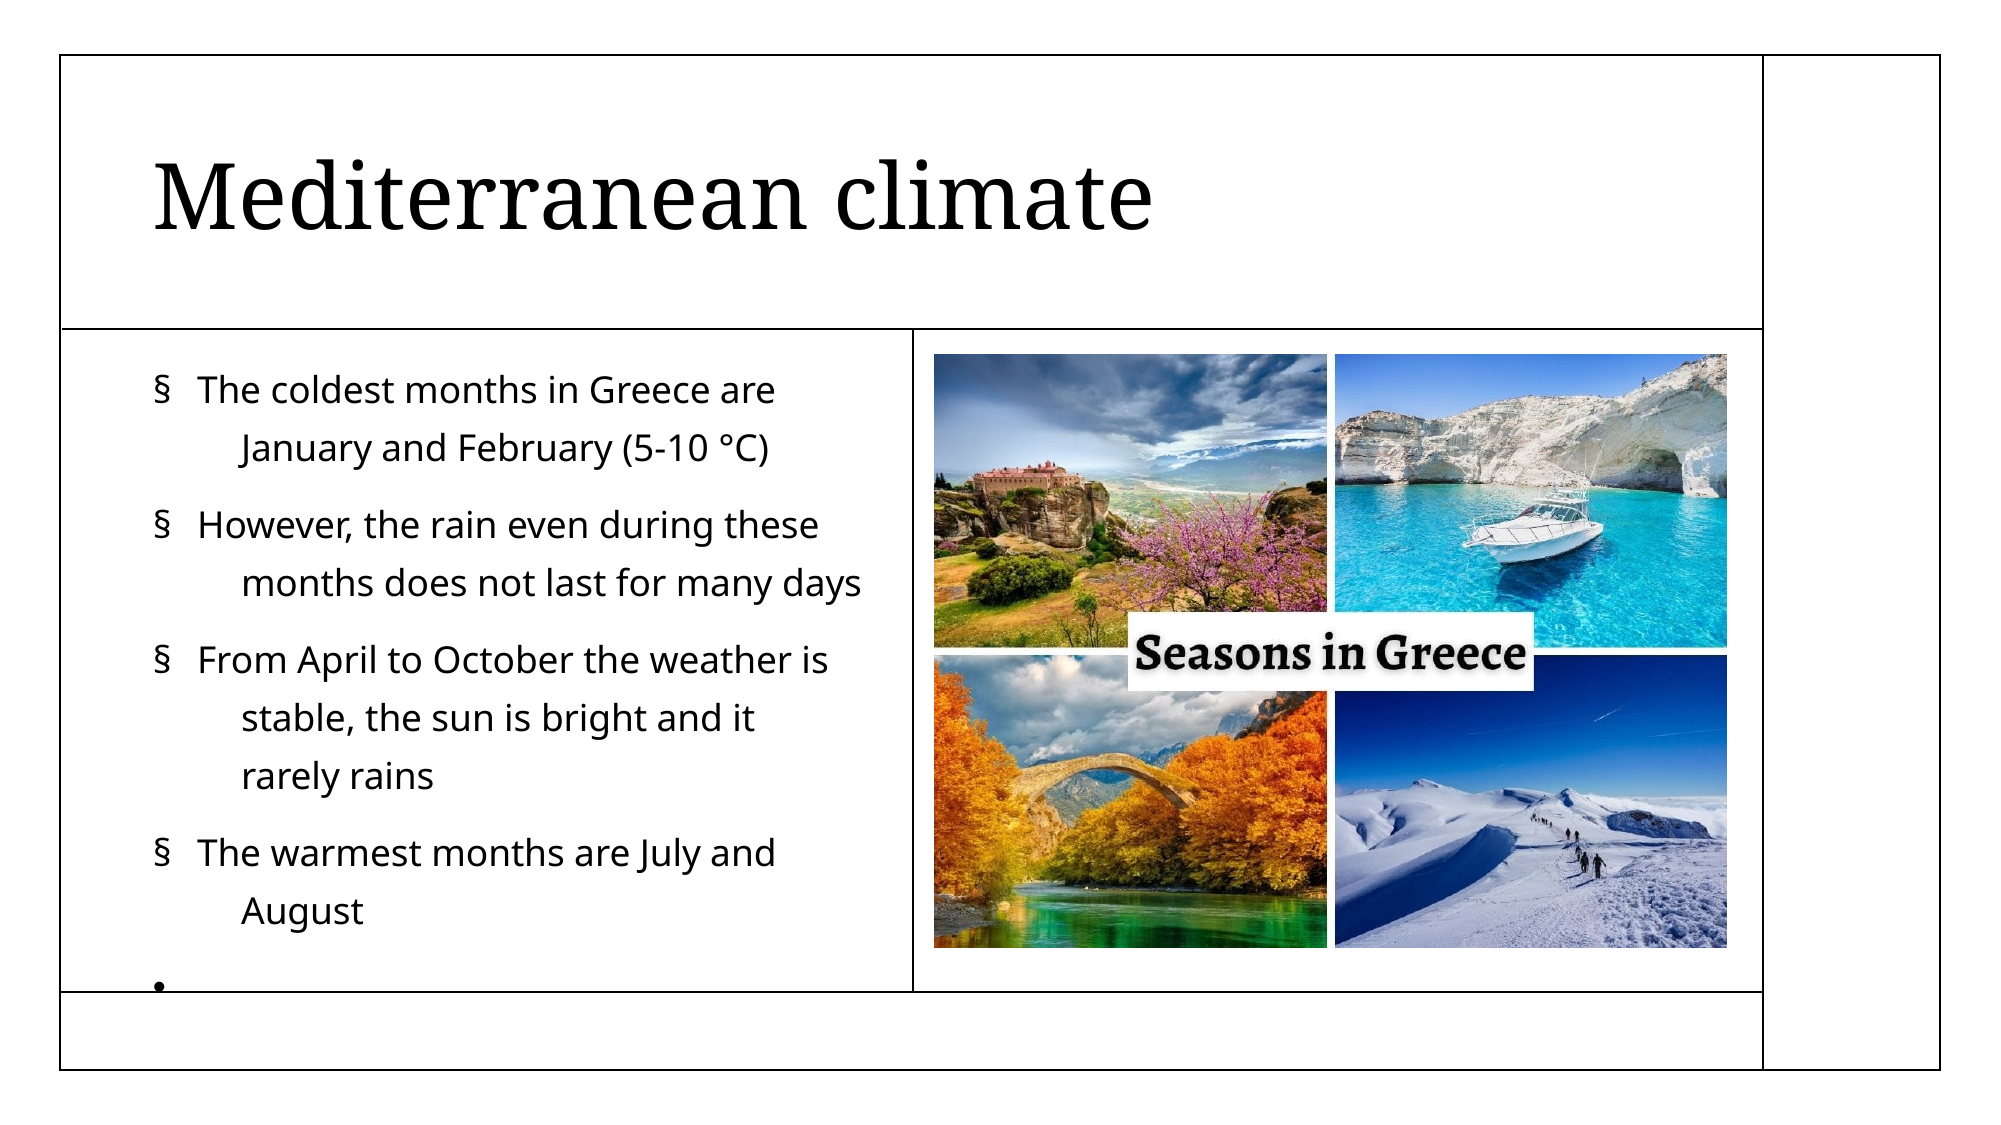

# Mediterranean climate
The coldest months in Greece are January and February (5-10 °C)
However, the rain even during these months does not last for many days
From April to October the weather is stable, the sun is bright and it rarely rains
The warmest months are July and August